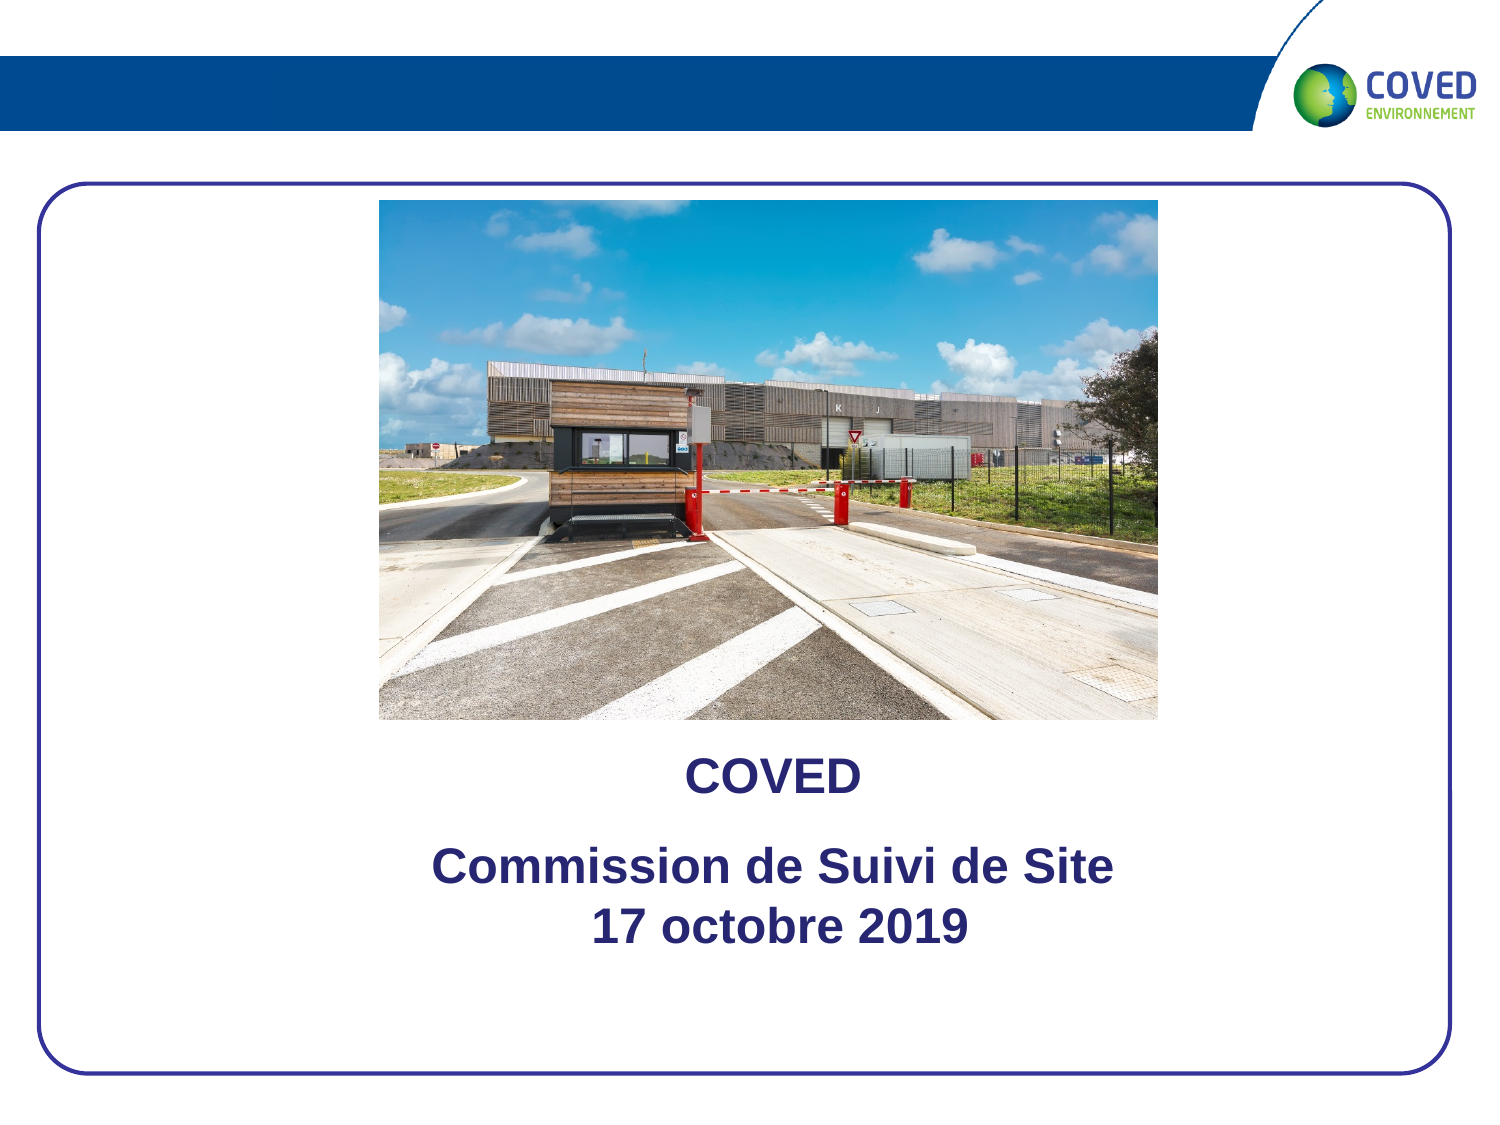

COVED
Commission de Suivi de Site
17 octobre 2019